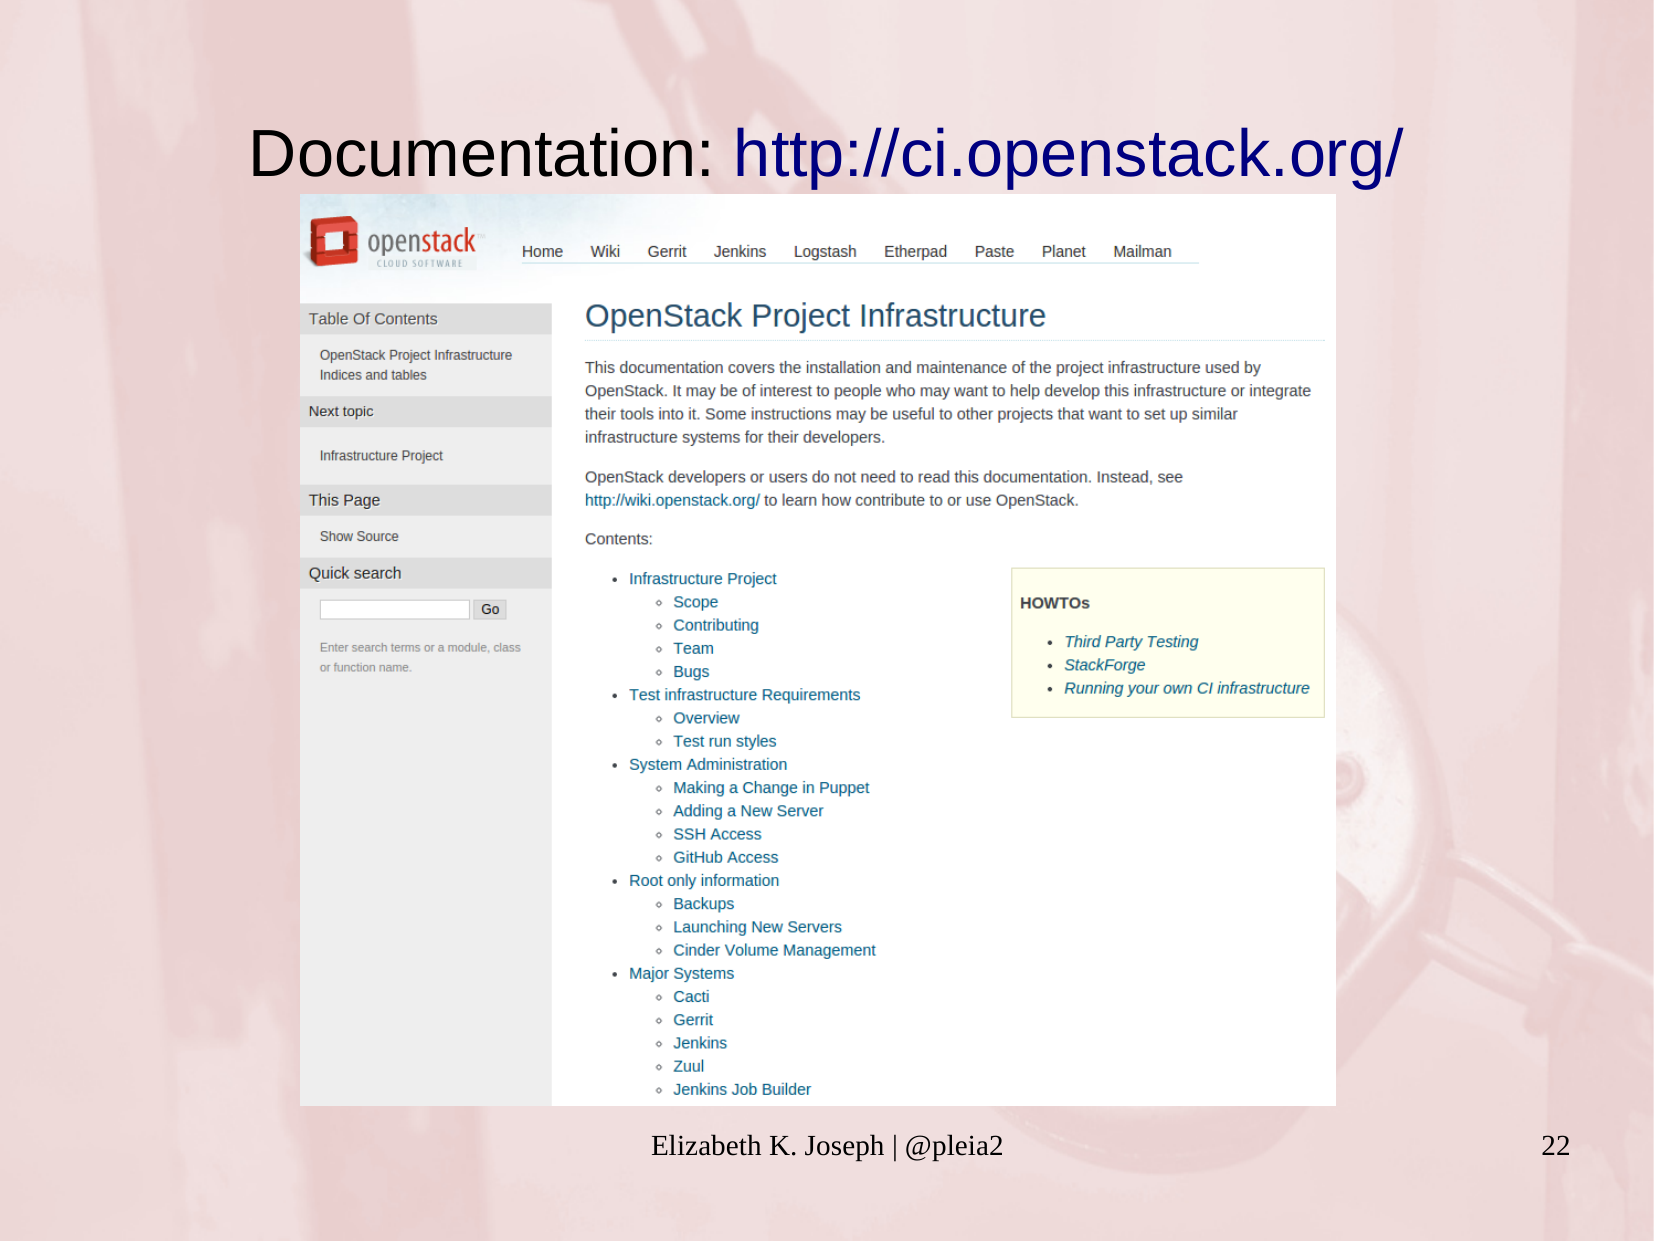

# Documentation: http://ci.openstack.org/
Elizabeth K. Joseph | @pleia2
22